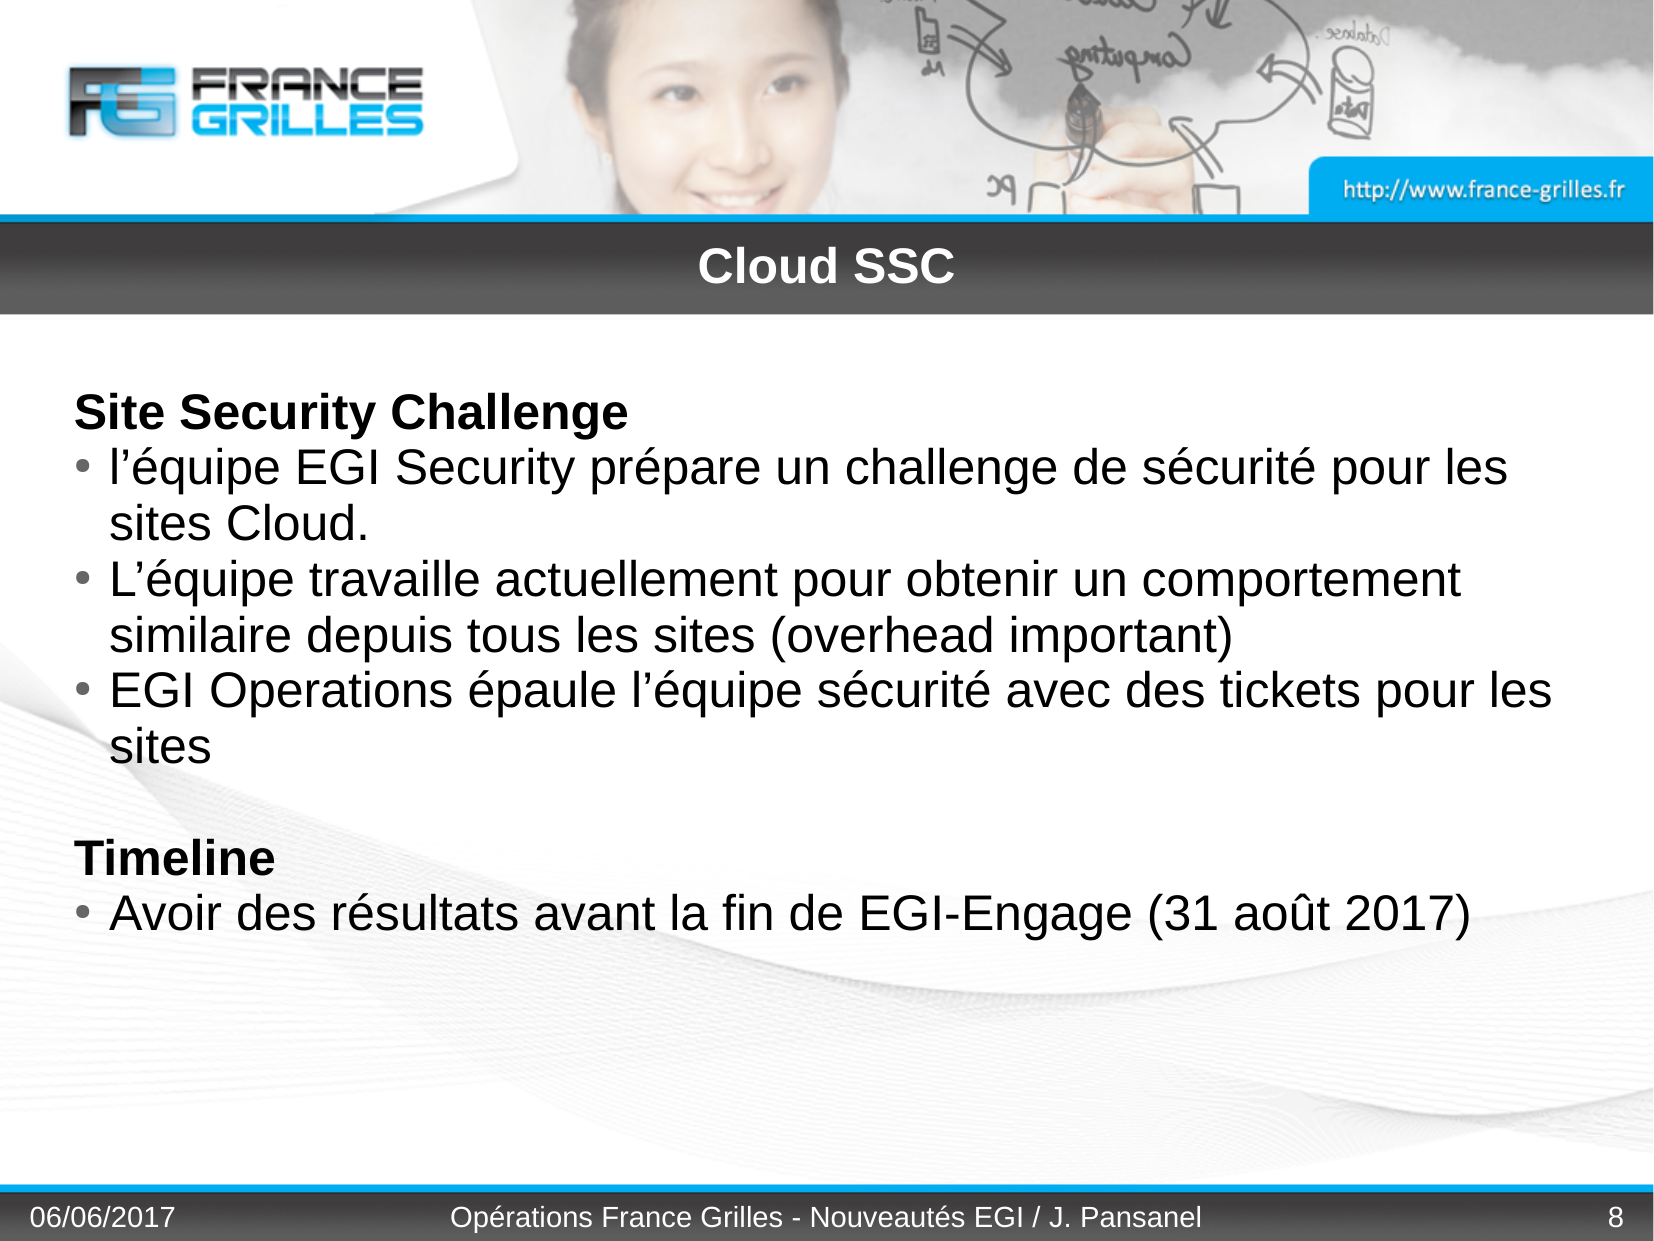

Cloud SSC
Site Security Challenge
l’équipe EGI Security prépare un challenge de sécurité pour les sites Cloud.
L’équipe travaille actuellement pour obtenir un comportement similaire depuis tous les sites (overhead important)
EGI Operations épaule l’équipe sécurité avec des tickets pour les sites
Timeline
Avoir des résultats avant la fin de EGI-Engage (31 août 2017)
06/06/2017
8
Opérations France Grilles - Nouveautés EGI / J. Pansanel